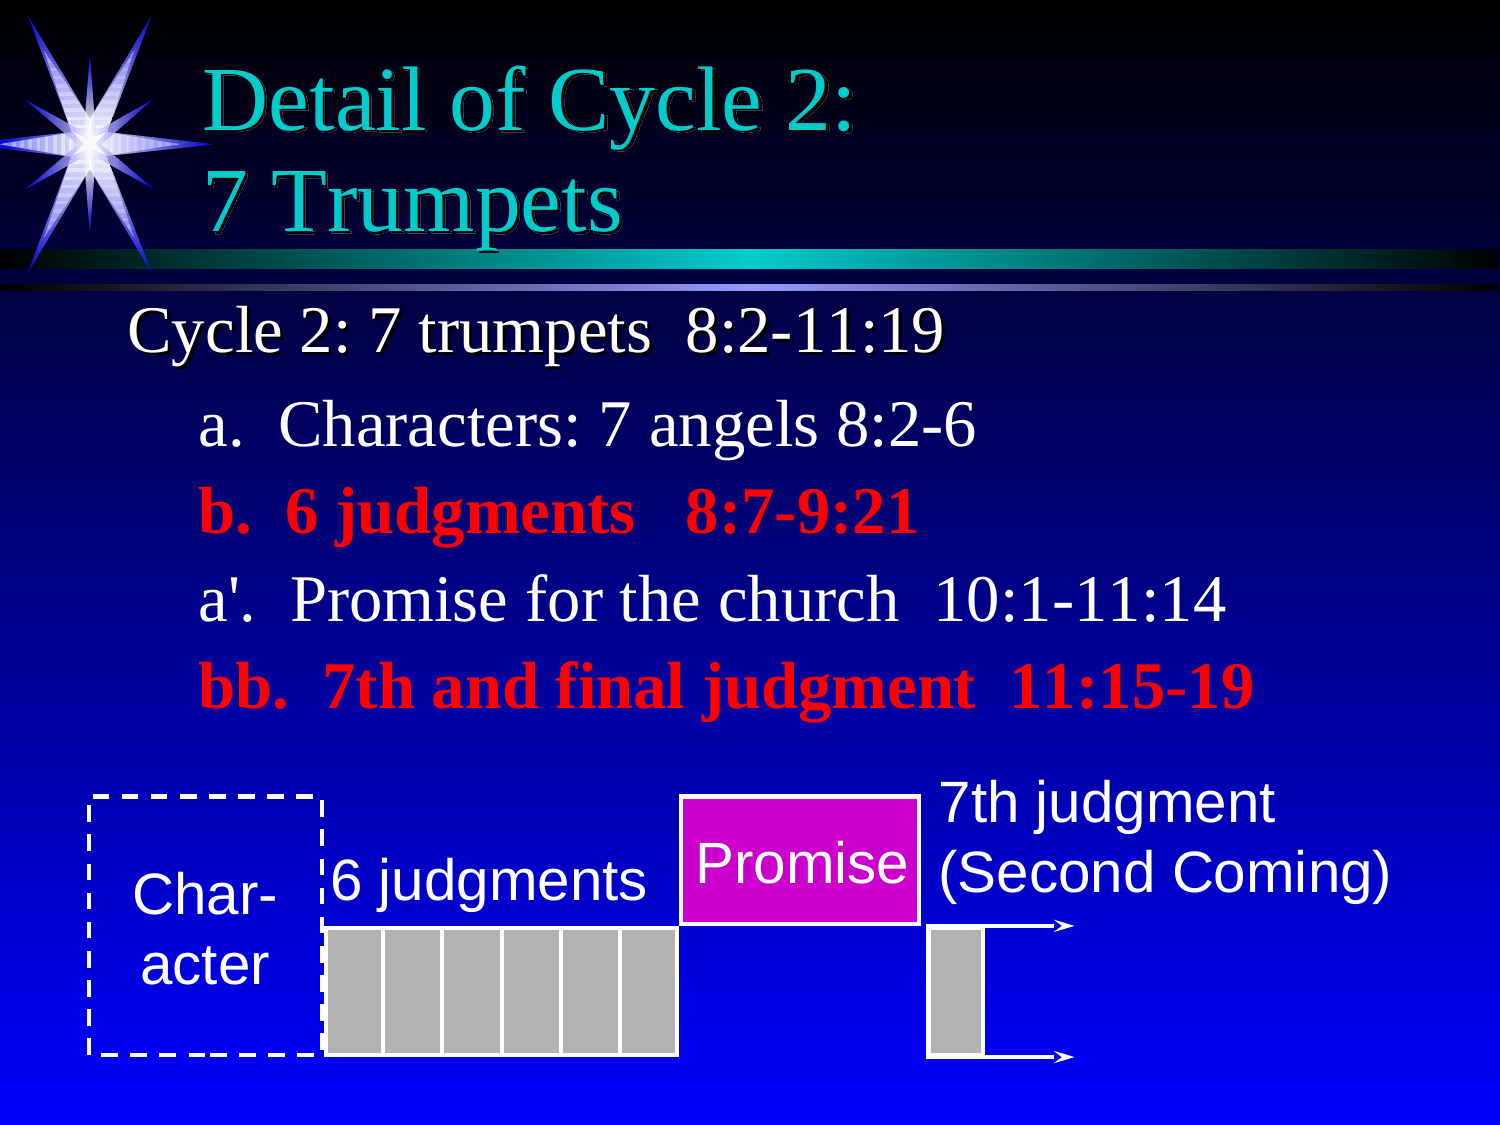

# Detail of Cycle 2: 7 Trumpets
Cycle 2: 7 trumpets 8:2-11:19
a. Characters: 7 angels 8:2-6
Char-
acter
b. 6 judgments 8:7-9:21
6 judgments
a'. Promise for the church 10:1-11:14
Promise
bb. 7th and final judgment 11:15-19
7th judgment
(Second Coming)